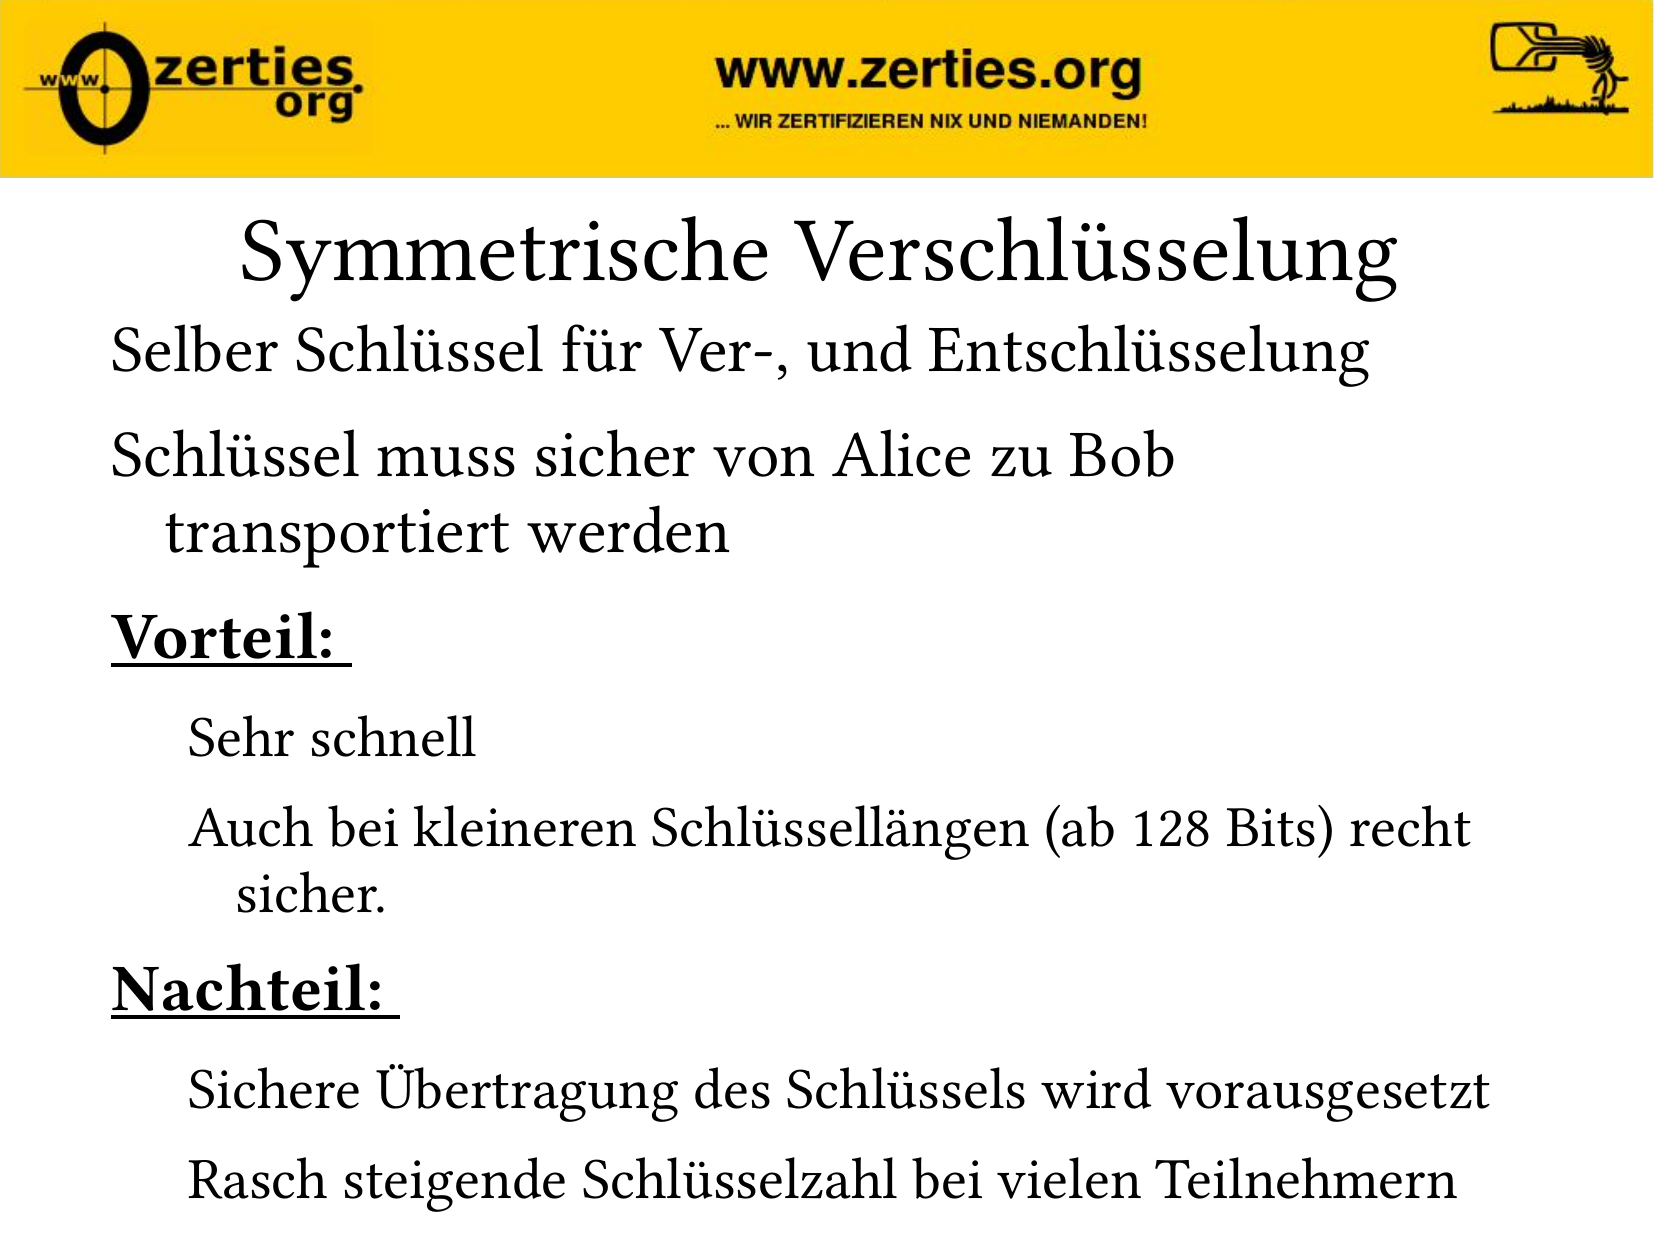

# Symmetrische Verschlüsselung
Selber Schlüssel für Ver-, und Entschlüsselung
Schlüssel muss sicher von Alice zu Bob transportiert werden
Vorteil:
Sehr schnell
Auch bei kleineren Schlüssellängen (ab 128 Bits) recht sicher.
Nachteil:
Sichere Übertragung des Schlüssels wird vorausgesetzt
Rasch steigende Schlüsselzahl bei vielen Teilnehmern